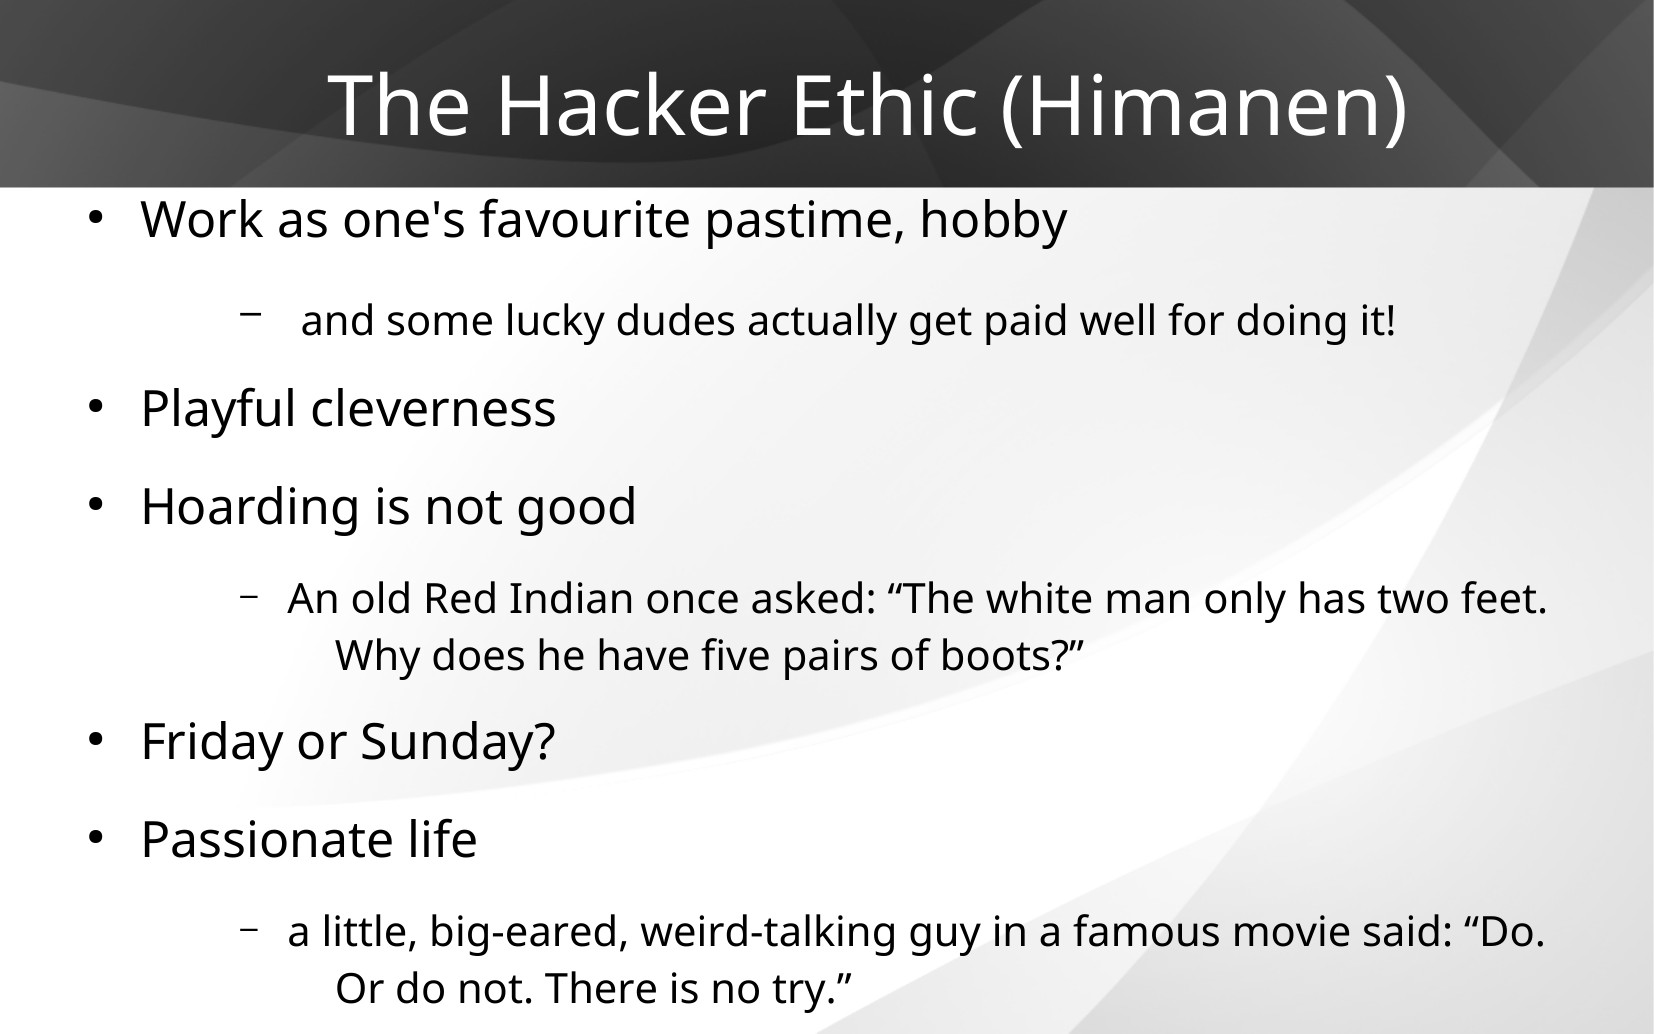

# The Hacker Ethic (Himanen)
Work as one's favourite pastime, hobby
 and some lucky dudes actually get paid well for doing it!
Playful cleverness
Hoarding is not good
An old Red Indian once asked: “The white man only has two feet. Why does he have five pairs of boots?”
Friday or Sunday?
Passionate life
a little, big-eared, weird-talking guy in a famous movie said: “Do. Or do not. There is no try.”